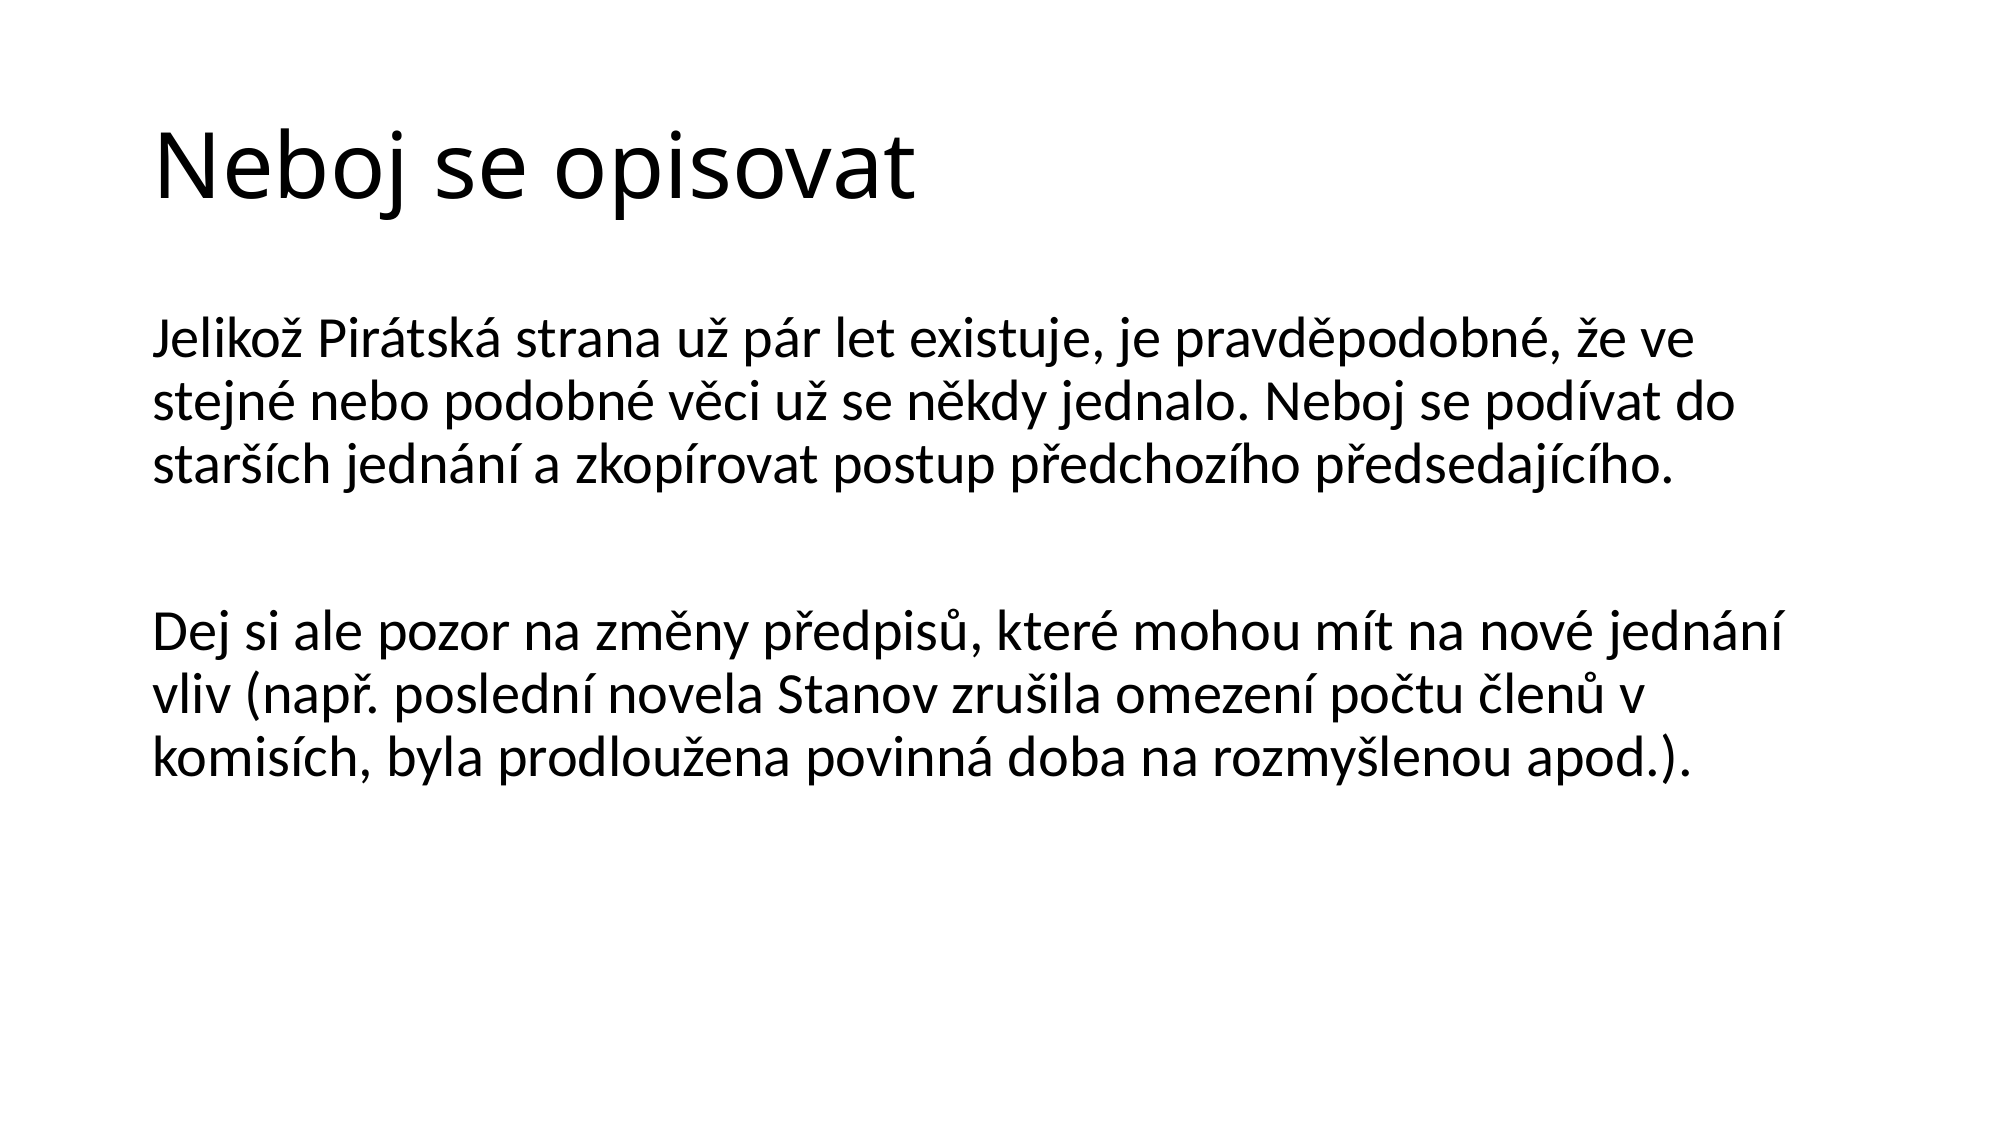

# Neboj se opisovat
Jelikož Pirátská strana už pár let existuje, je pravděpodobné, že ve stejné nebo podobné věci už se někdy jednalo. Neboj se podívat do starších jednání a zkopírovat postup předchozího předsedajícího.
Dej si ale pozor na změny předpisů, které mohou mít na nové jednání vliv (např. poslední novela Stanov zrušila omezení počtu členů v komisích, byla prodloužena povinná doba na rozmyšlenou apod.).